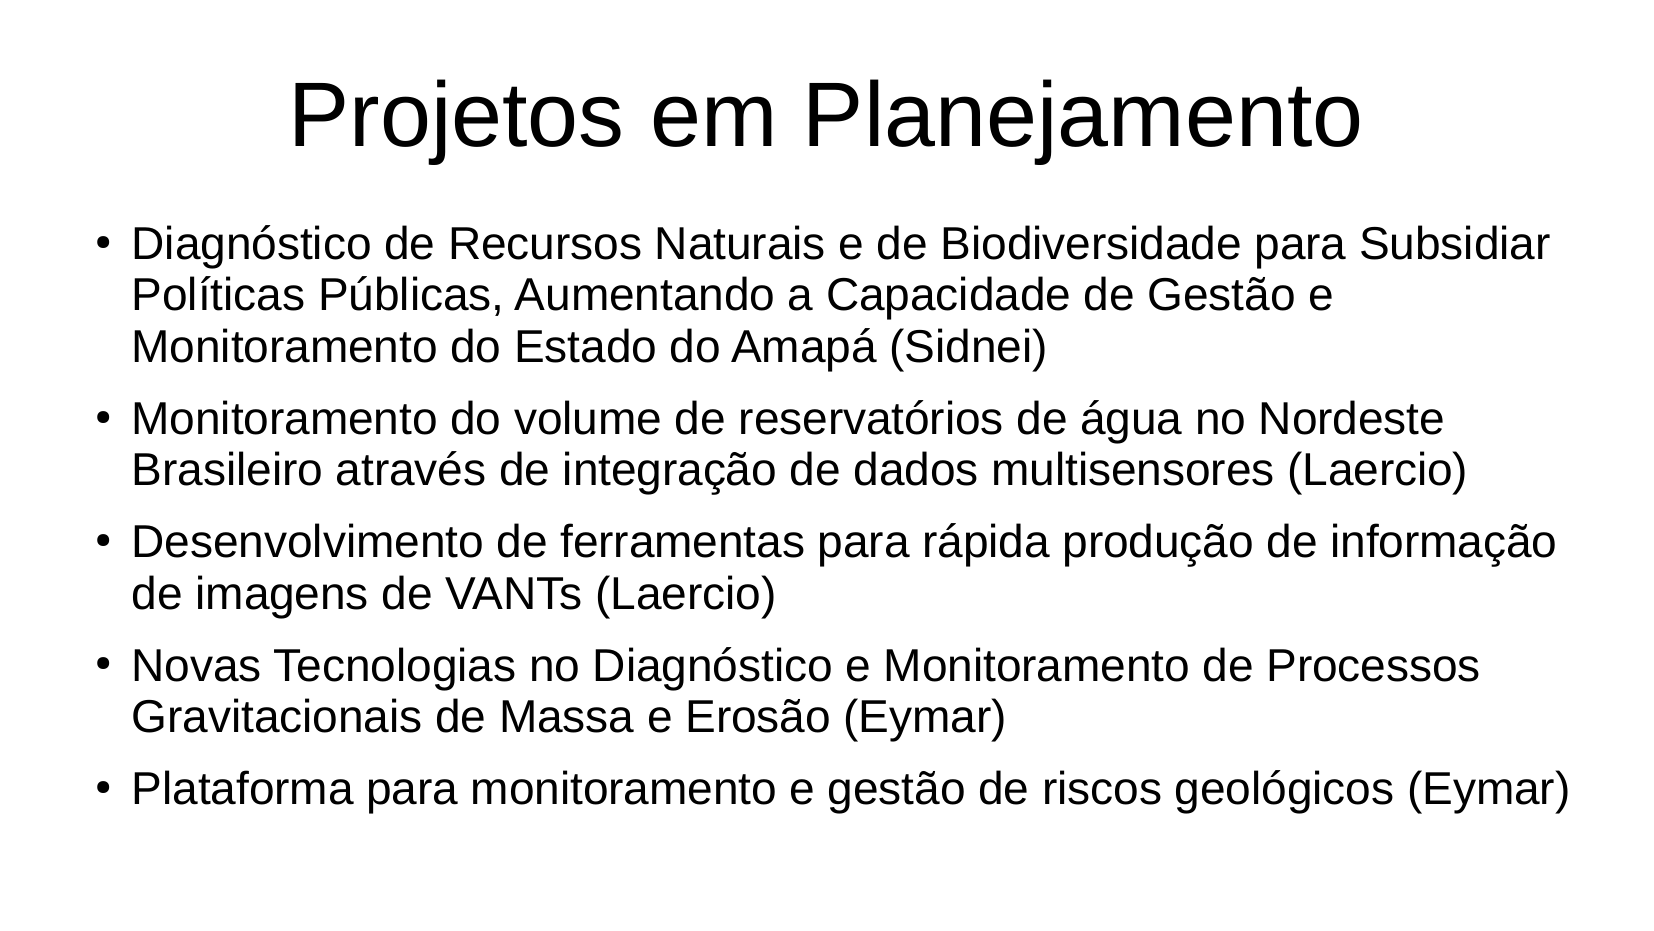

# Projetos em Planejamento
Diagnóstico de Recursos Naturais e de Biodiversidade para Subsidiar Políticas Públicas, Aumentando a Capacidade de Gestão e Monitoramento do Estado do Amapá (Sidnei)
Monitoramento do volume de reservatórios de água no Nordeste Brasileiro através de integração de dados multisensores (Laercio)
Desenvolvimento de ferramentas para rápida produção de informação de imagens de VANTs (Laercio)
Novas Tecnologias no Diagnóstico e Monitoramento de Processos Gravitacionais de Massa e Erosão (Eymar)
Plataforma para monitoramento e gestão de riscos geológicos (Eymar)